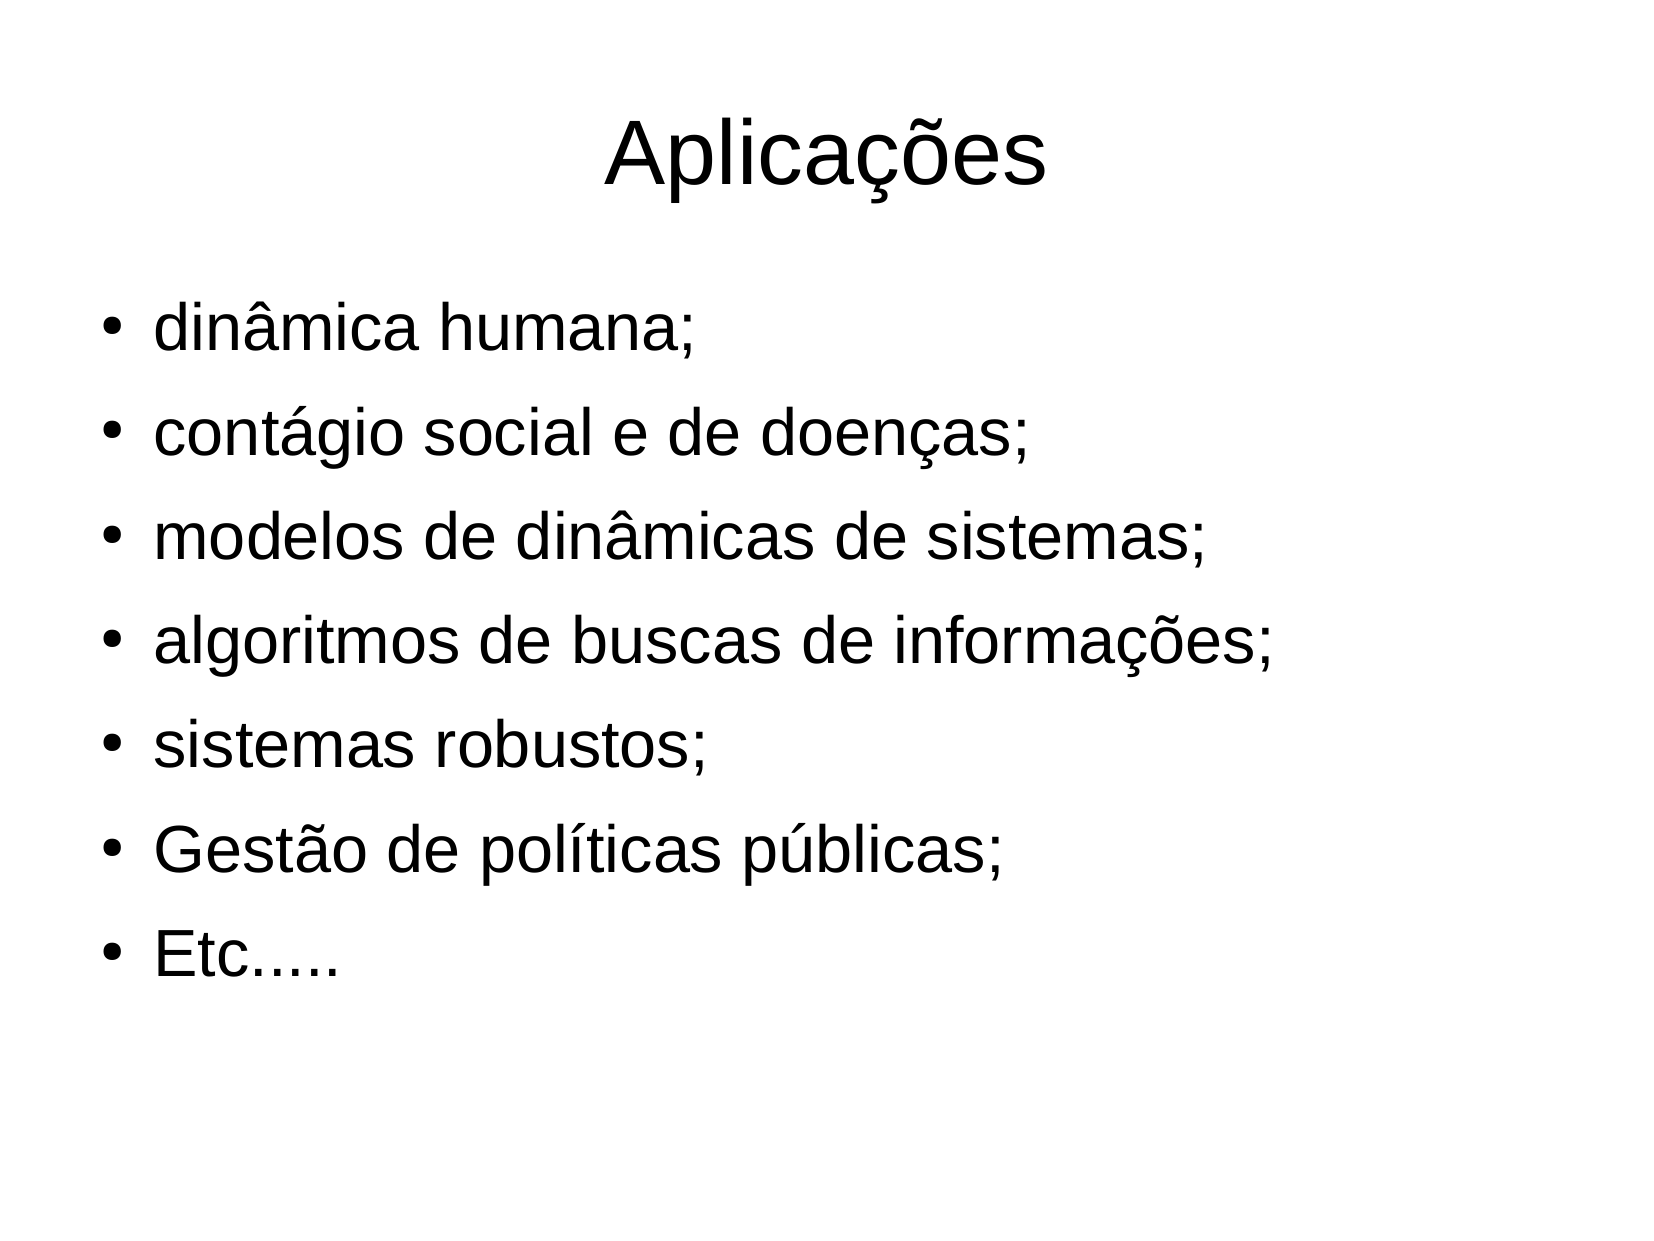

# Aplicações
dinâmica humana;
contágio social e de doenças;
modelos de dinâmicas de sistemas;
algoritmos de buscas de informações;
sistemas robustos;
Gestão de políticas públicas;
Etc.....